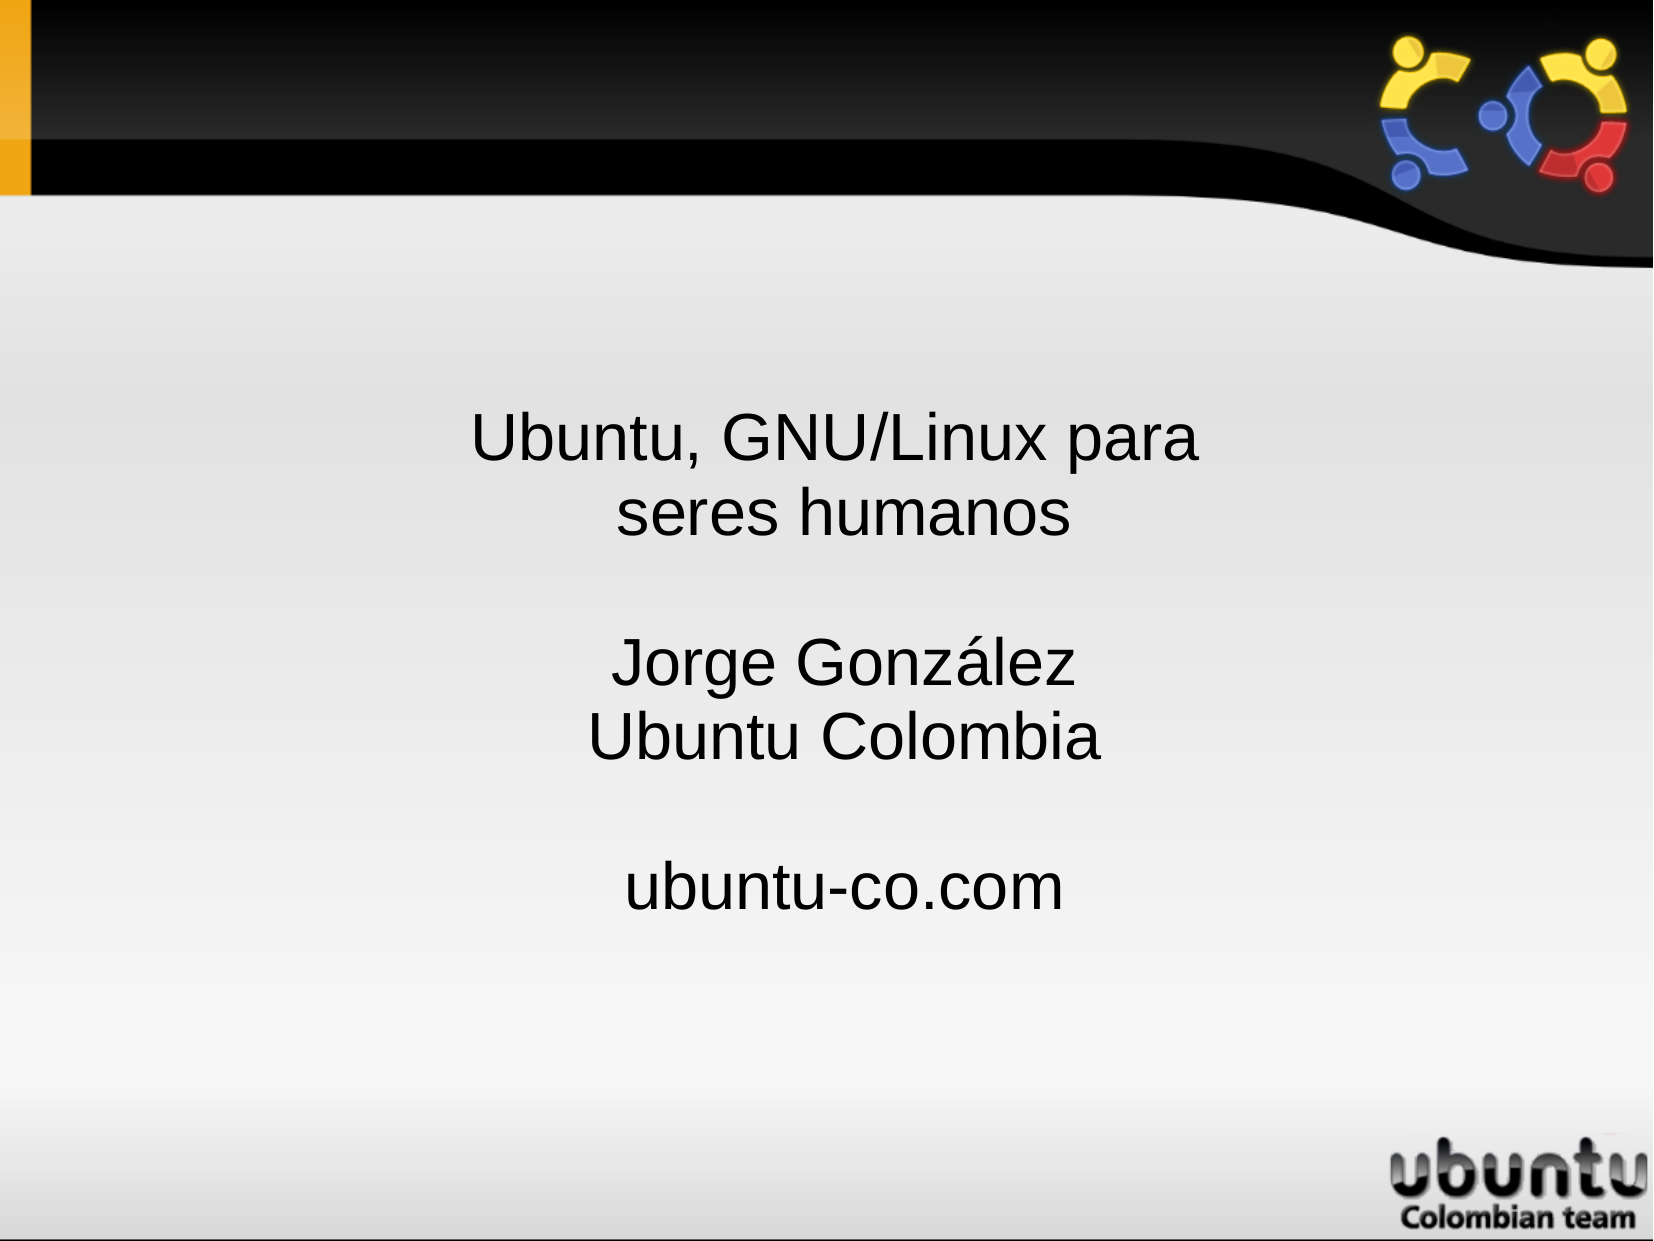

# Ubuntu, GNU/Linux para
seres humanos
Jorge González
Ubuntu Colombia
ubuntu-co.com